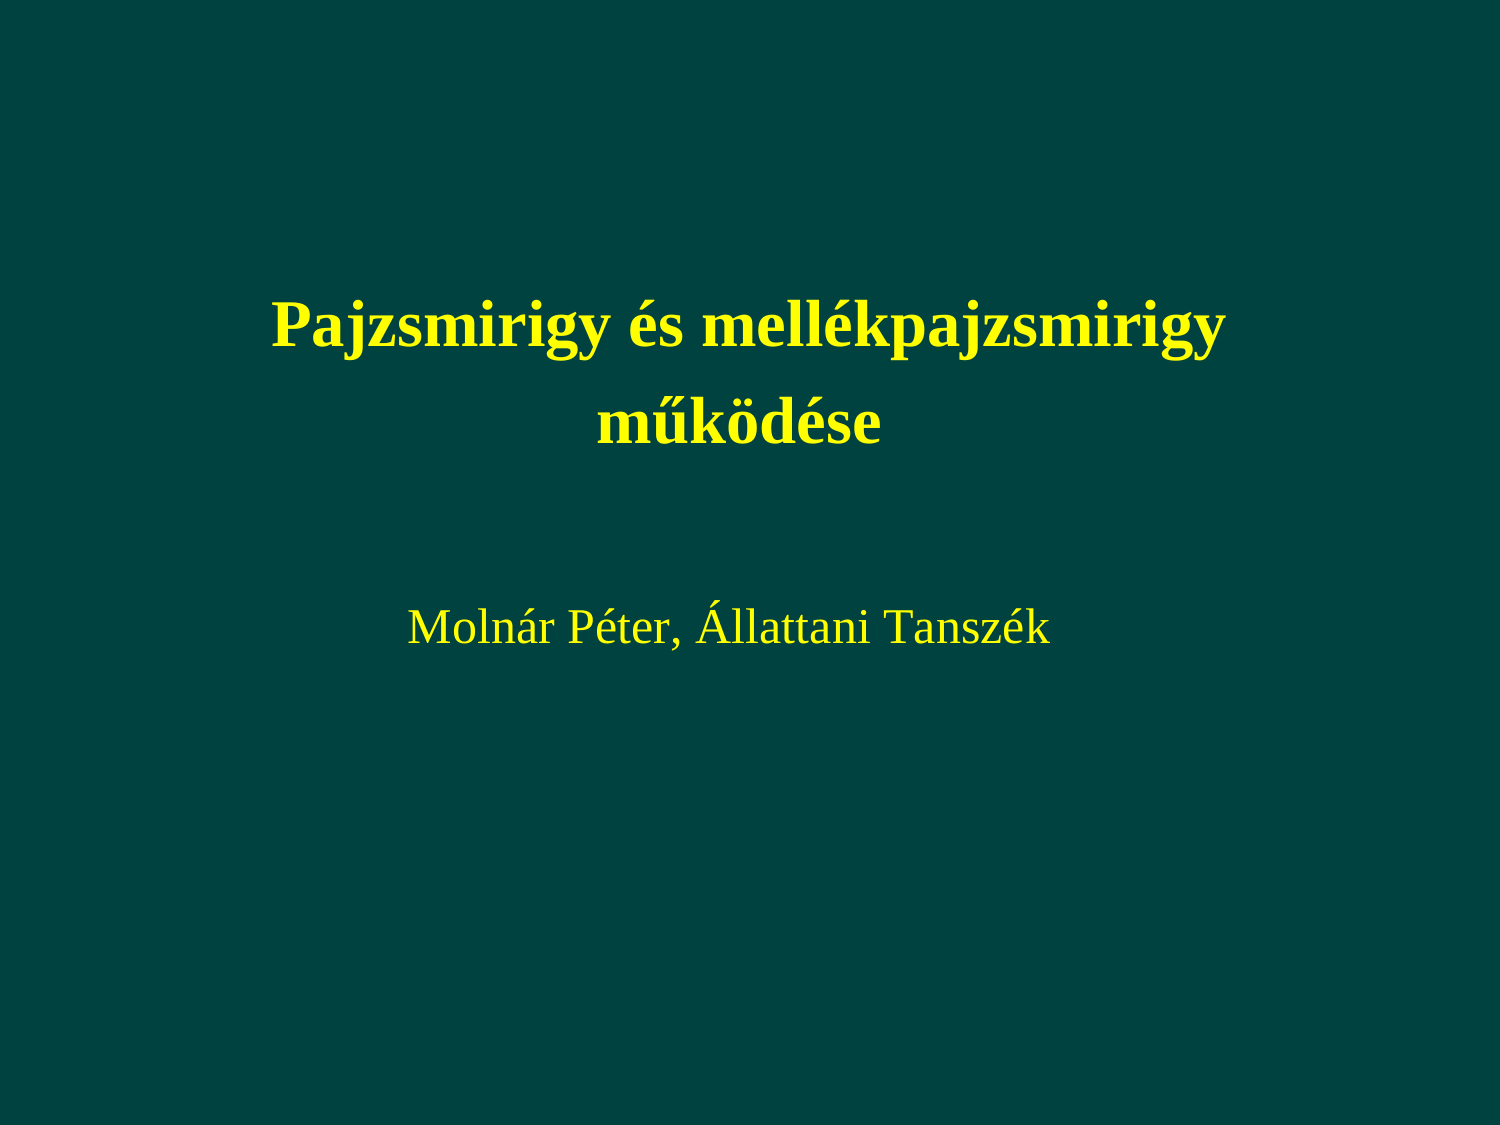

# Pajzsmirigy és mellékpajzsmirigy működése Molnár Péter, Állattani Tanszék